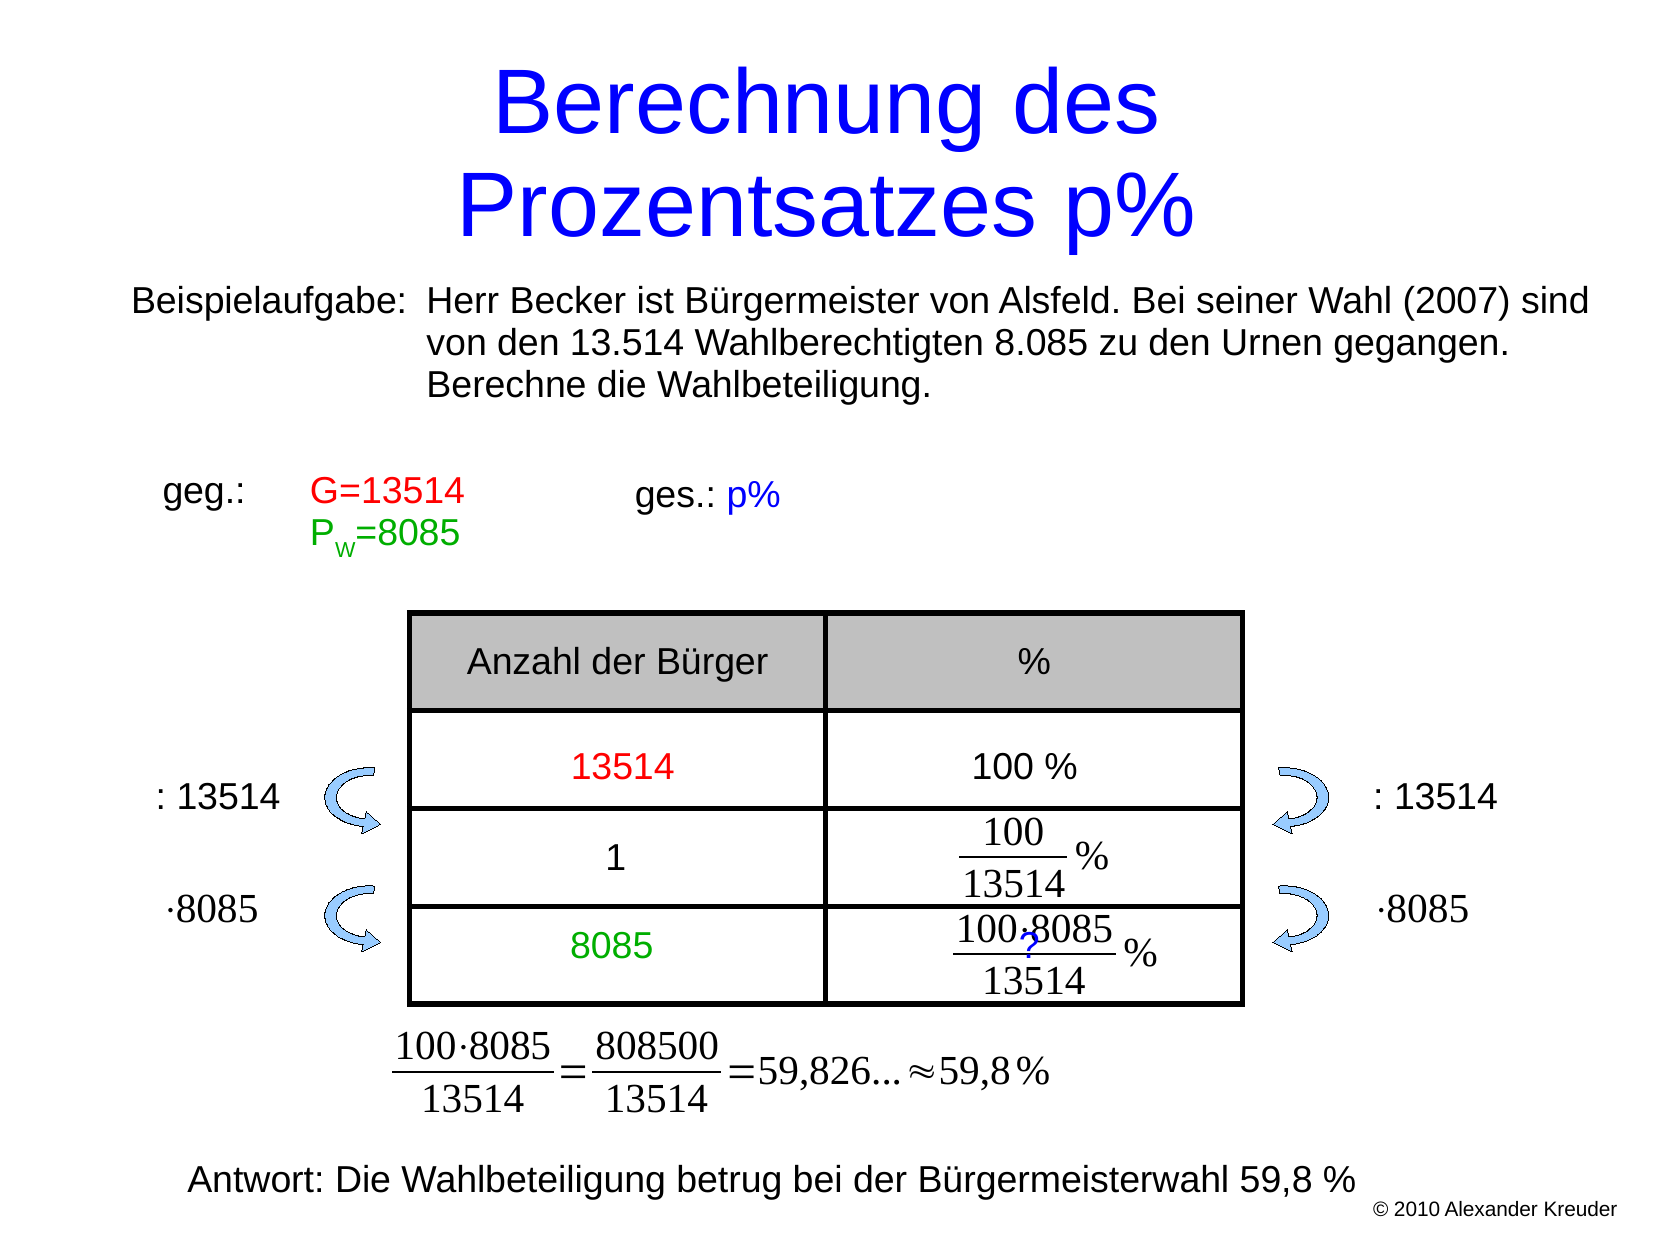

# Berechnung des Prozentsatzes p%
Beispielaufgabe:	Herr Becker ist Bürgermeister von Alsfeld. Bei seiner Wahl (2007) sind
				von den 13.514 Wahlberechtigten 8.085 zu den Urnen gegangen.
				Berechne die Wahlbeteiligung.
geg.:	G=13514
		PW=8085
ges.: p%
| Anzahl der Bürger | % |
| --- | --- |
| | |
| | |
| | |
13514
100 %
: 13514
: 13514
1
8085
?
Antwort: Die Wahlbeteiligung betrug bei der Bürgermeisterwahl 59,8 %